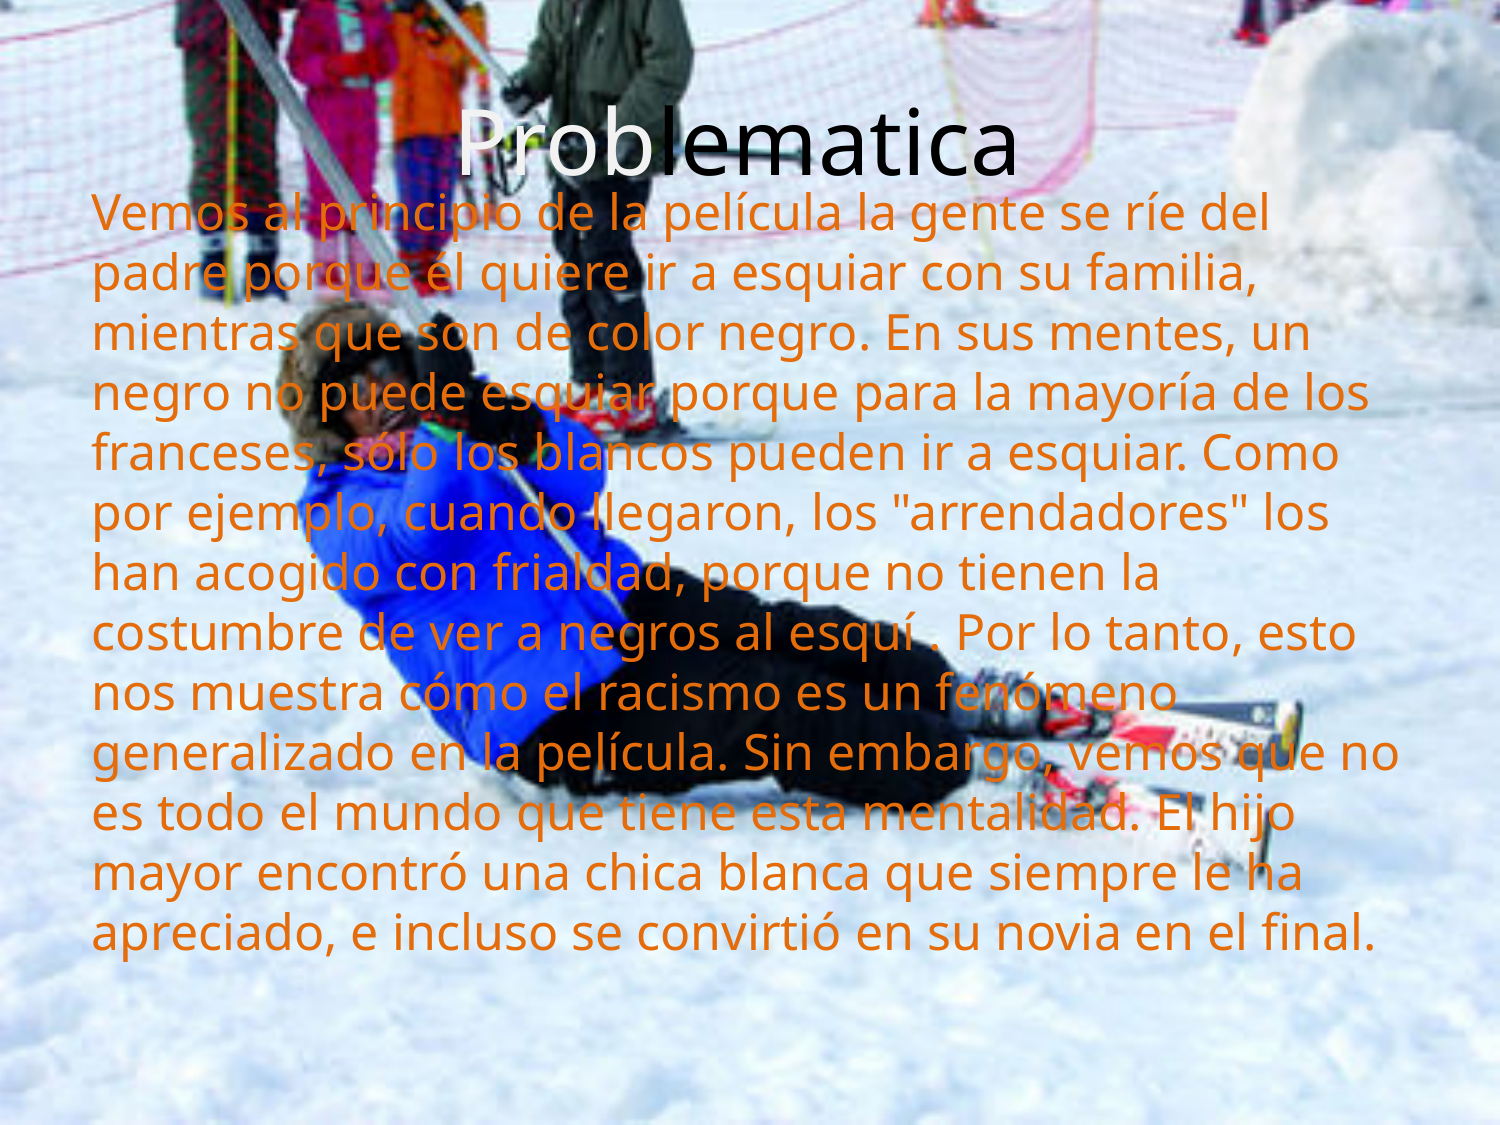

# Problematica
Vemos al principio de la película la gente se ríe del padre porque él quiere ir a esquiar con su familia, mientras que son de color negro. En sus mentes, un negro no puede esquiar porque para la mayoría de los franceses, sólo los blancos pueden ir a esquiar. Como por ejemplo, cuando llegaron, los "arrendadores" los han acogido con frialdad, porque no tienen la costumbre de ver a negros al esquí . Por lo tanto, esto nos muestra cómo el racismo es un fenómeno generalizado en la película. Sin embargo, vemos que no es todo el mundo que tiene esta mentalidad. El hijo mayor encontró una chica blanca que siempre le ha apreciado, e incluso se convirtió en su novia en el final.